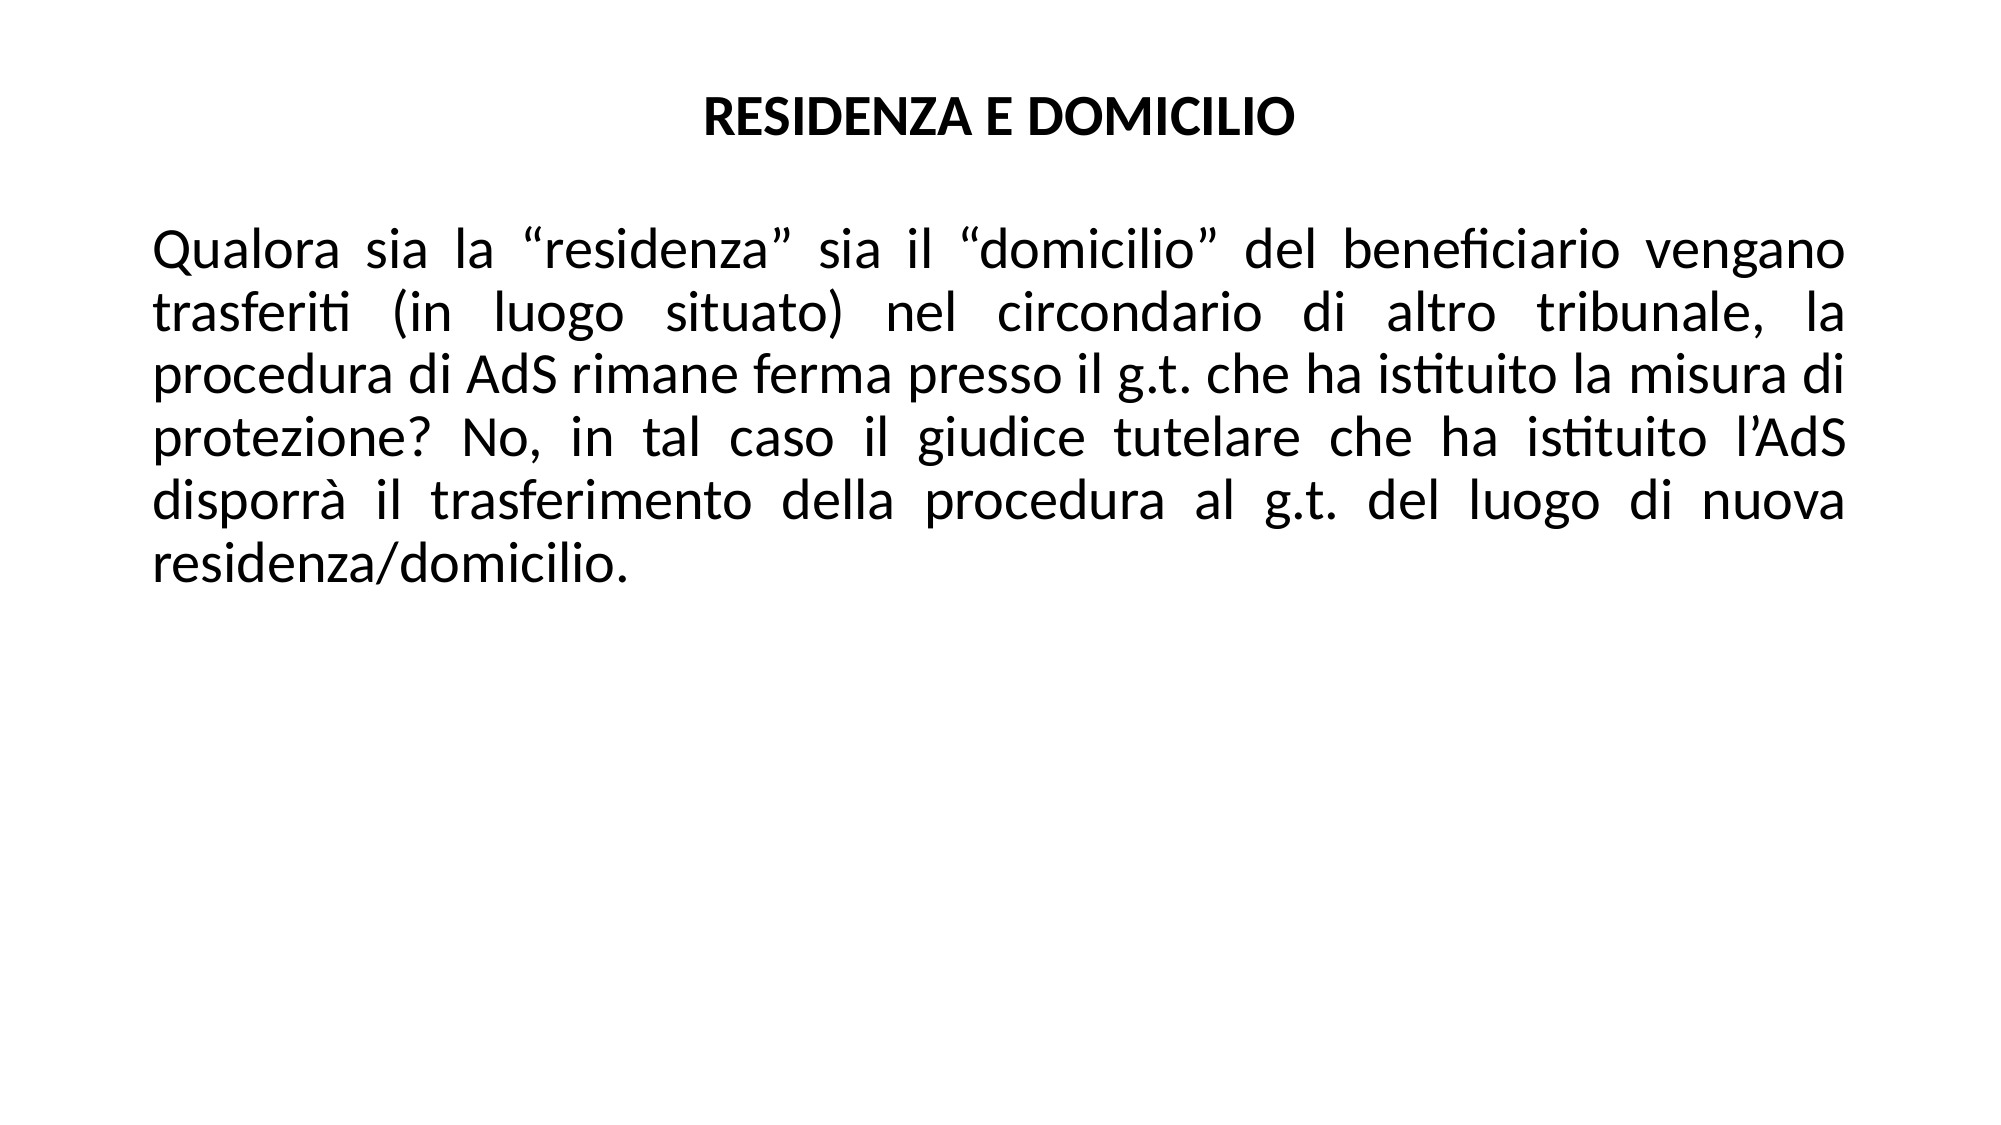

# RESIDENZA E DOMICILIO
Qualora sia la “residenza” sia il “domicilio” del beneficiario vengano trasferiti (in luogo situato) nel circondario di altro tribunale, la procedura di AdS rimane ferma presso il g.t. che ha istituito la misura di protezione? No, in tal caso il giudice tutelare che ha istituito l’AdS disporrà il trasferimento della procedura al g.t. del luogo di nuova residenza/domicilio.